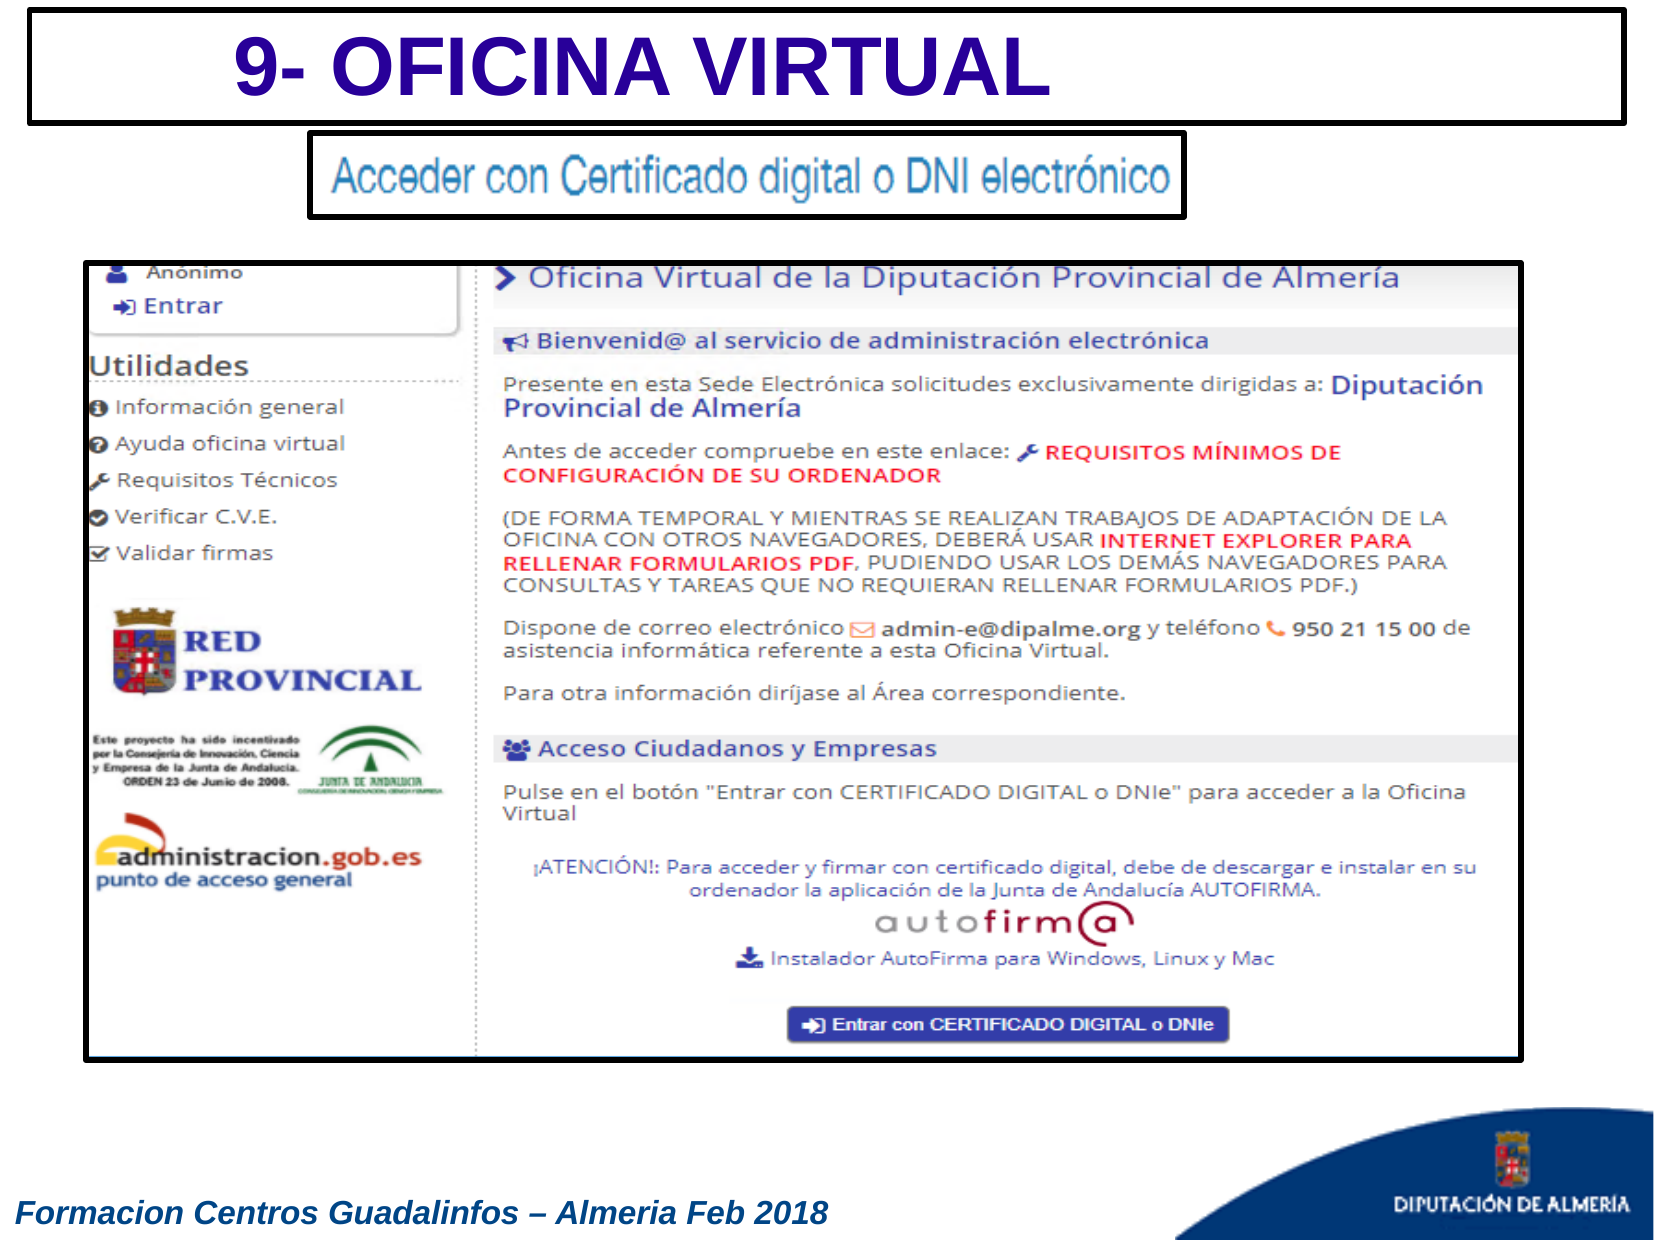

9- OFICINA VIRTUAL
Formacion Centros Guadalinfos – Almeria Feb 2018